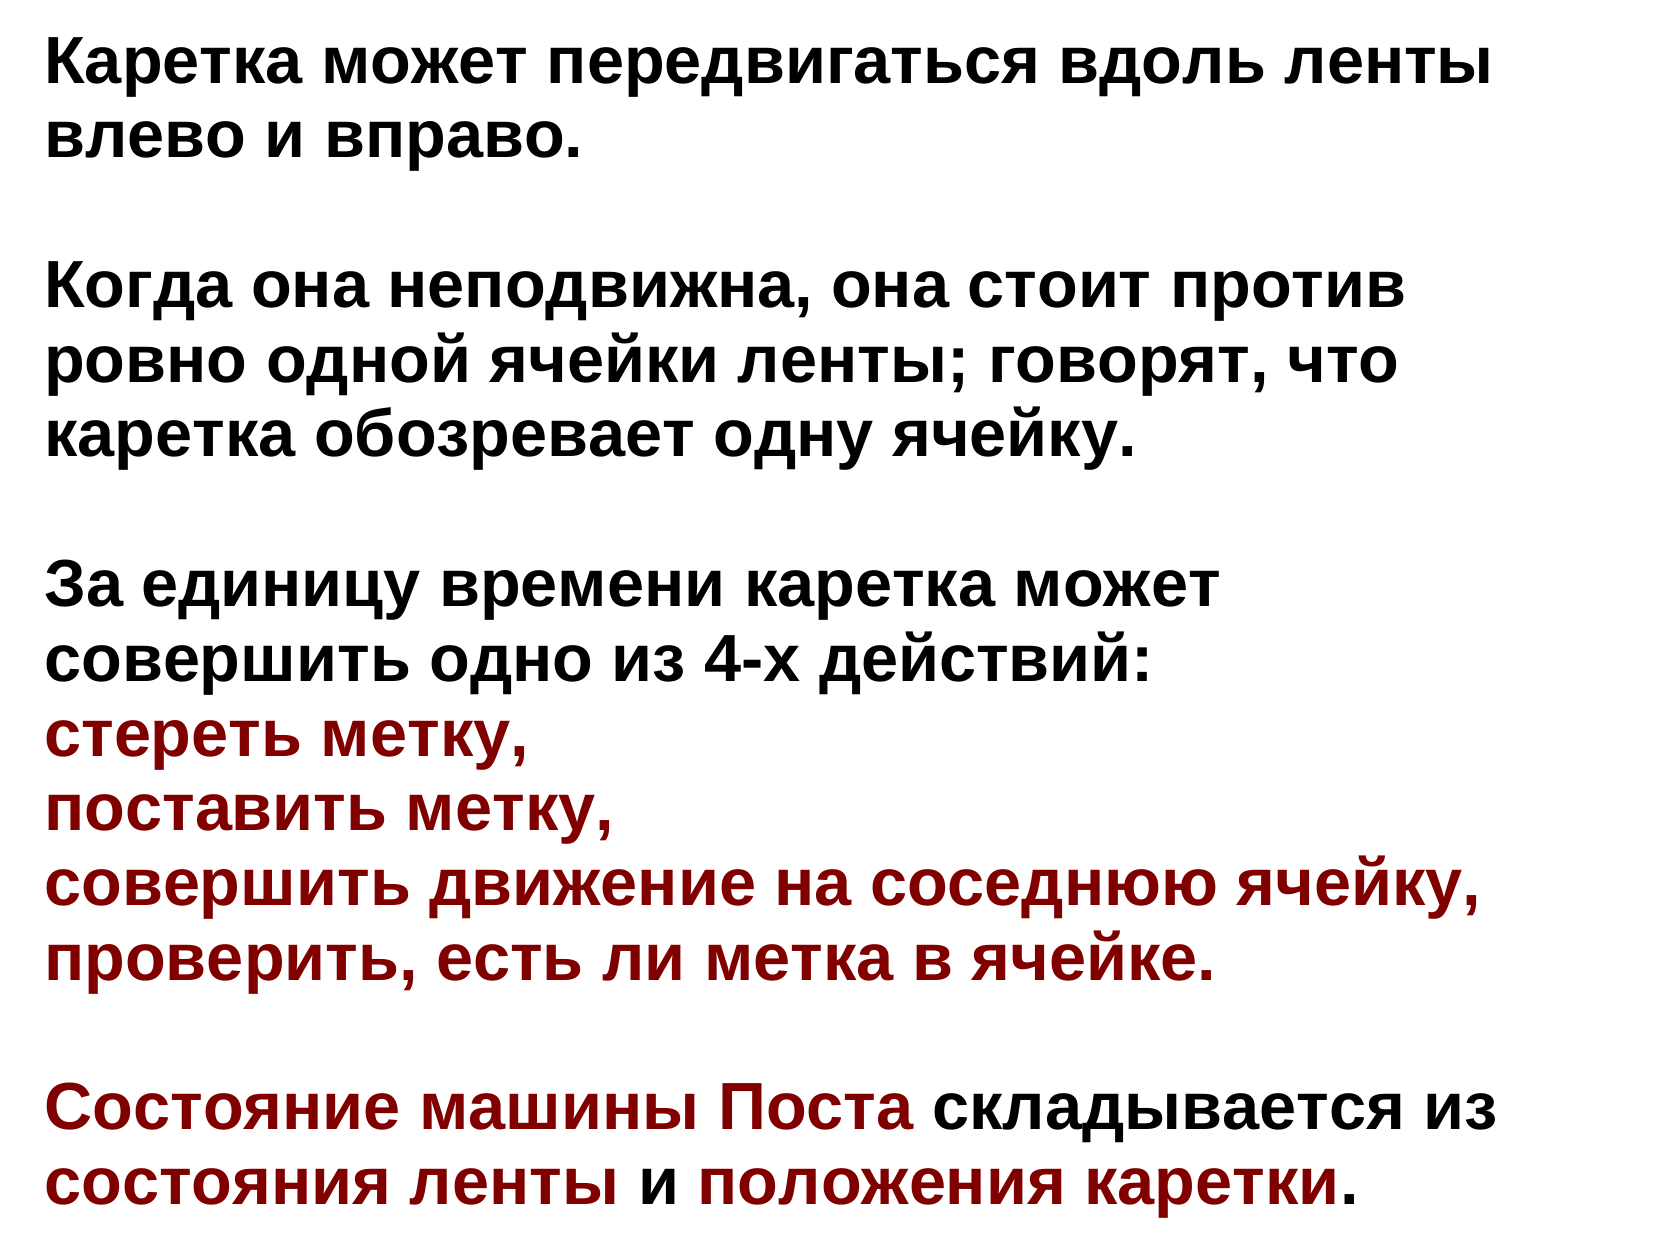

Каретка может передвигаться вдоль ленты влево и вправо.
Когда она неподвижна, она стоит против ровно одной ячейки ленты; говорят, что каретка обозревает одну ячейку.
За единицу времени каретка может совершить одно из 4-х действий:
стереть метку,
поставить метку,
совершить движение на соседнюю ячейку,
проверить, есть ли метка в ячейке.
Состояние машины Поста складывается из состояния ленты и положения каретки.